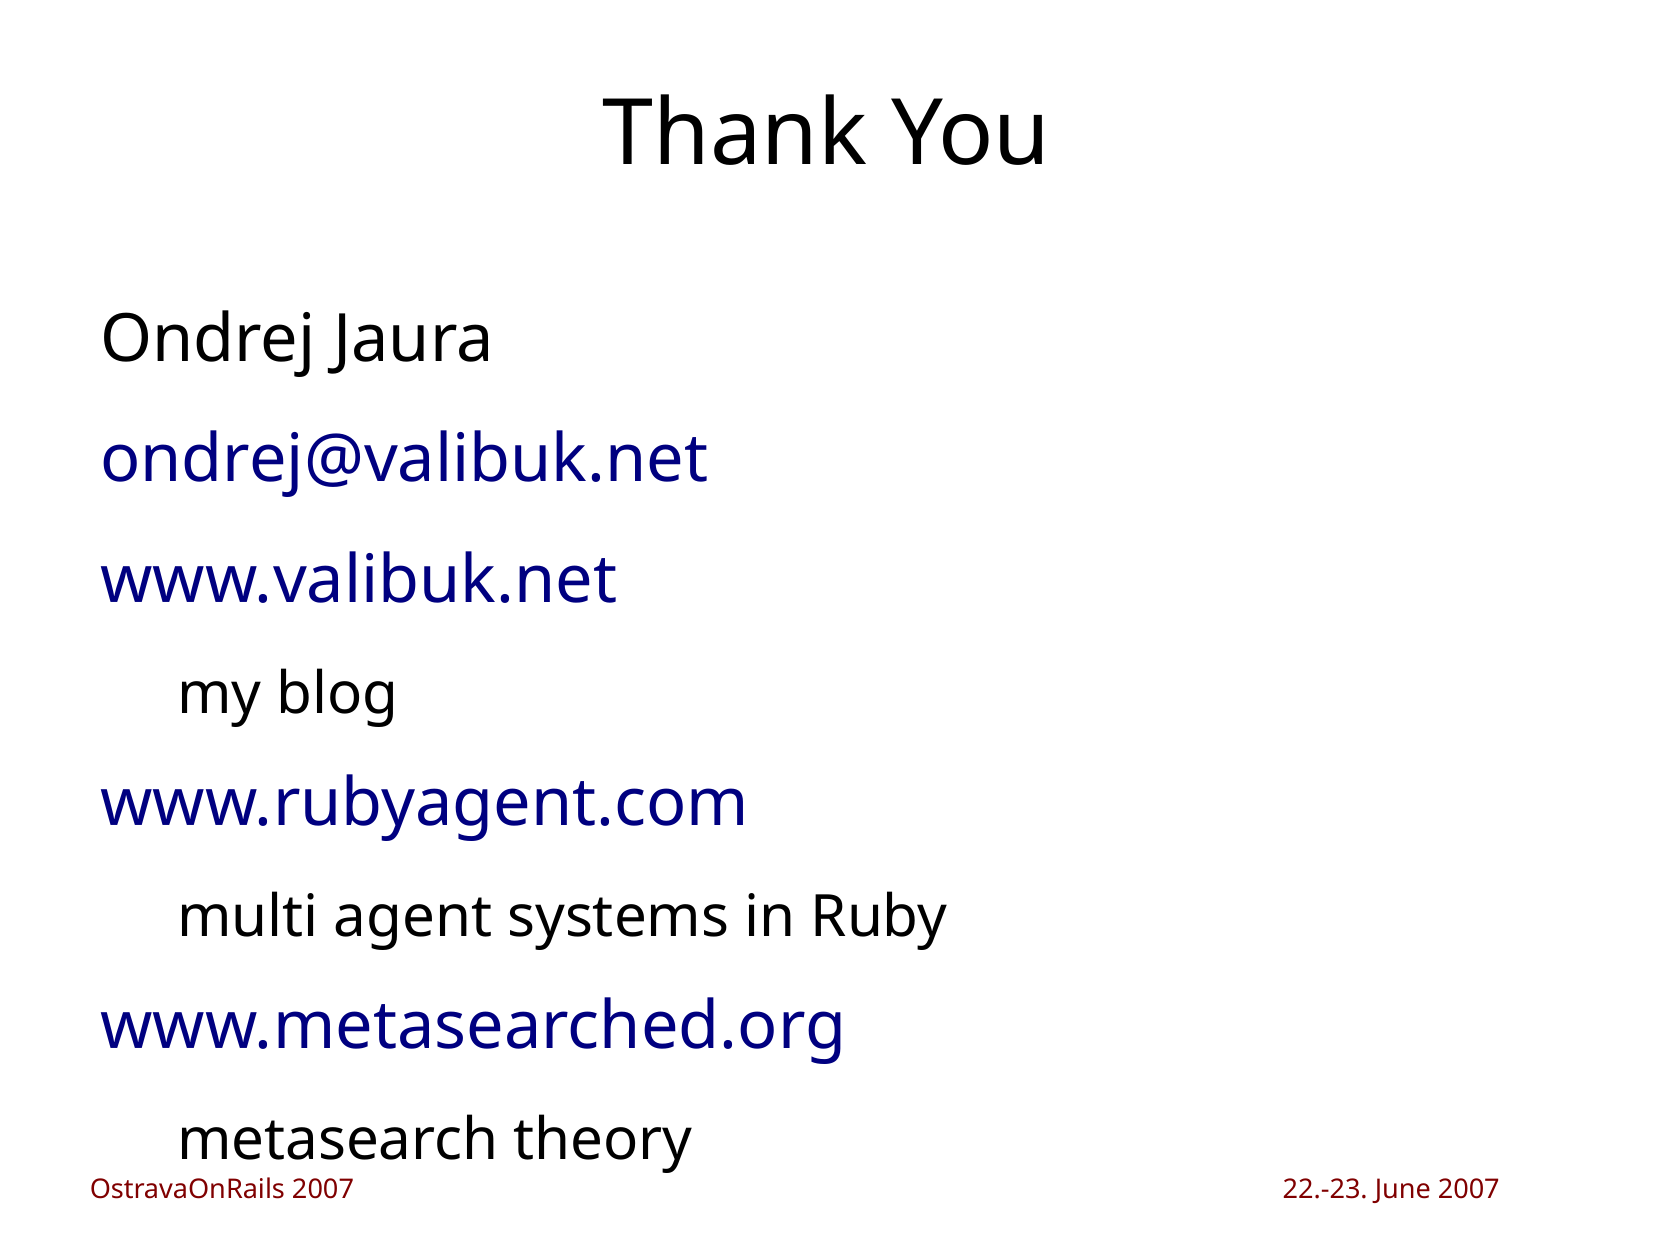

# Thank You
Ondrej Jaura
ondrej@valibuk.net
www.valibuk.net
my blog
www.rubyagent.com
multi agent systems in Ruby
www.metasearched.org
metasearch theory